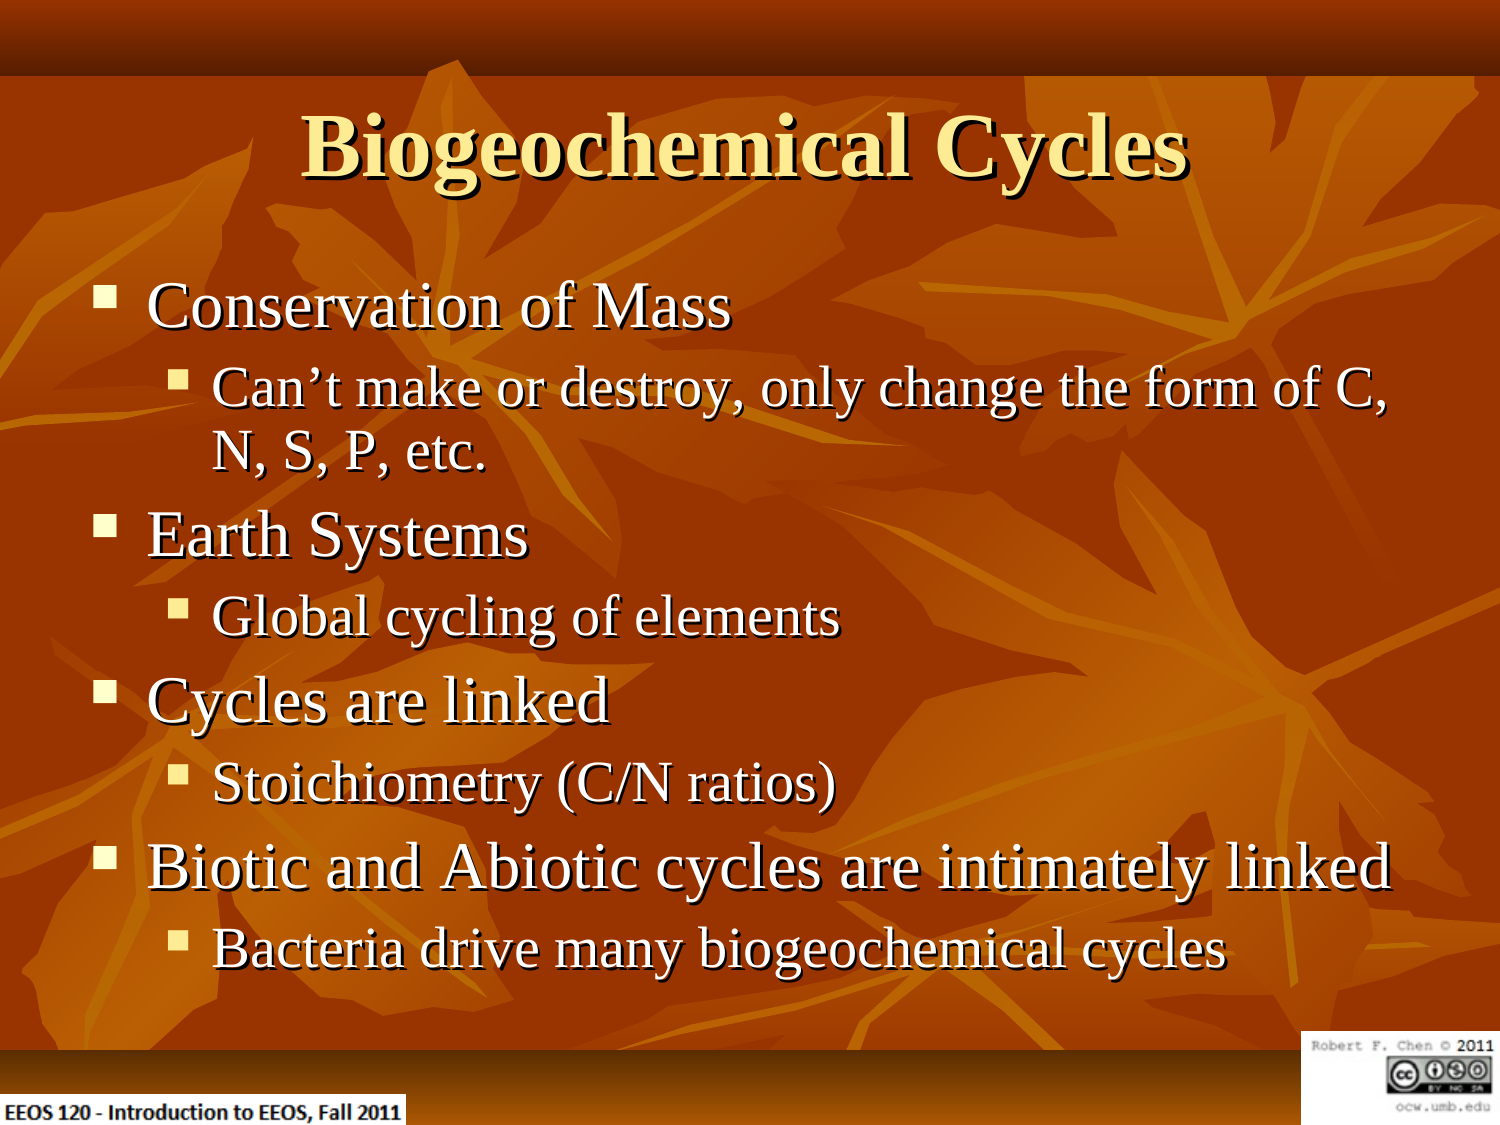

# Biogeochemical Cycles
Conservation of Mass
Can’t make or destroy, only change the form of C, N, S, P, etc.
Earth Systems
Global cycling of elements
Cycles are linked
Stoichiometry (C/N ratios)
Biotic and Abiotic cycles are intimately linked
Bacteria drive many biogeochemical cycles